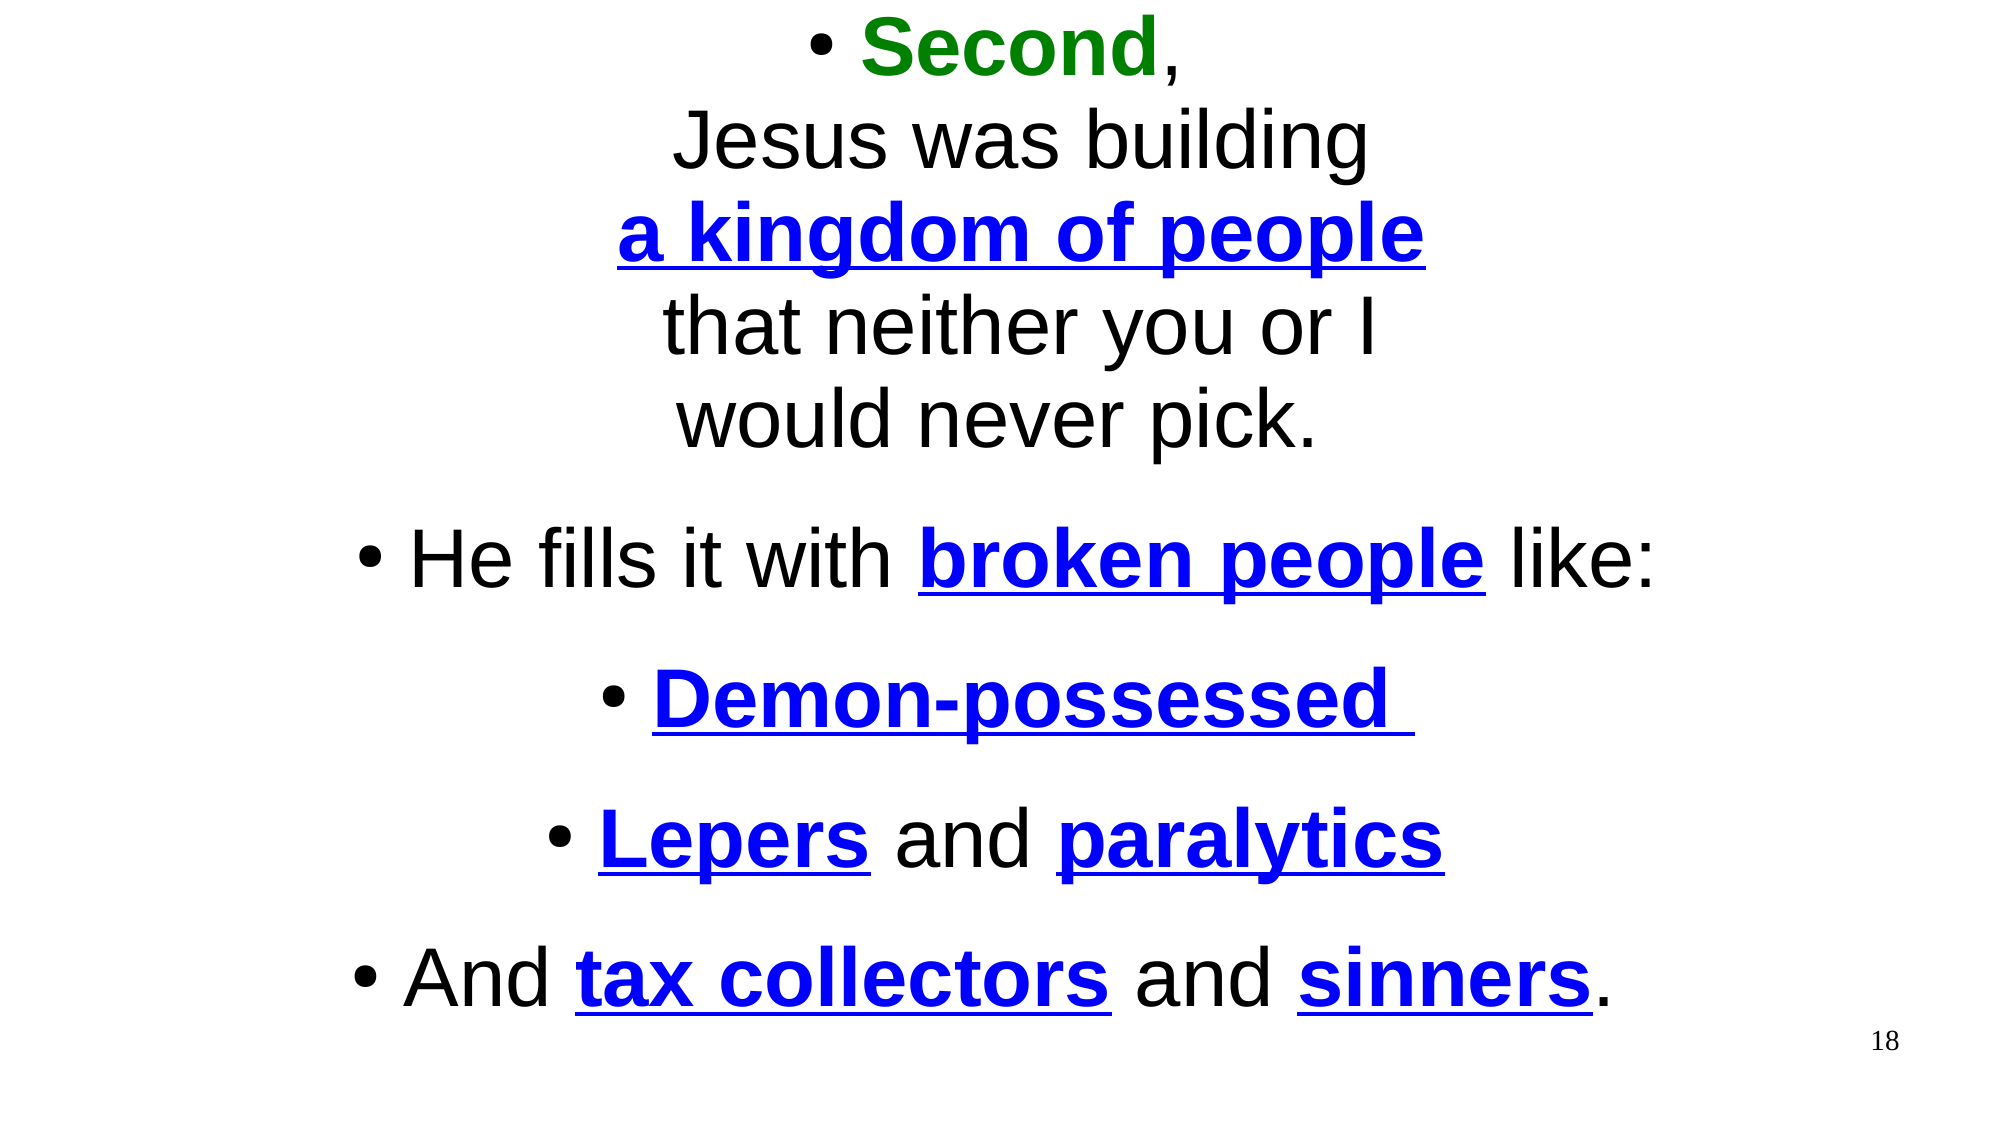

# Second, Jesus was building a kingdom of people that neither you or I would never pick.
He fills it with broken people like:
Demon-possessed
Lepers and paralytics
And tax collectors and sinners.
18